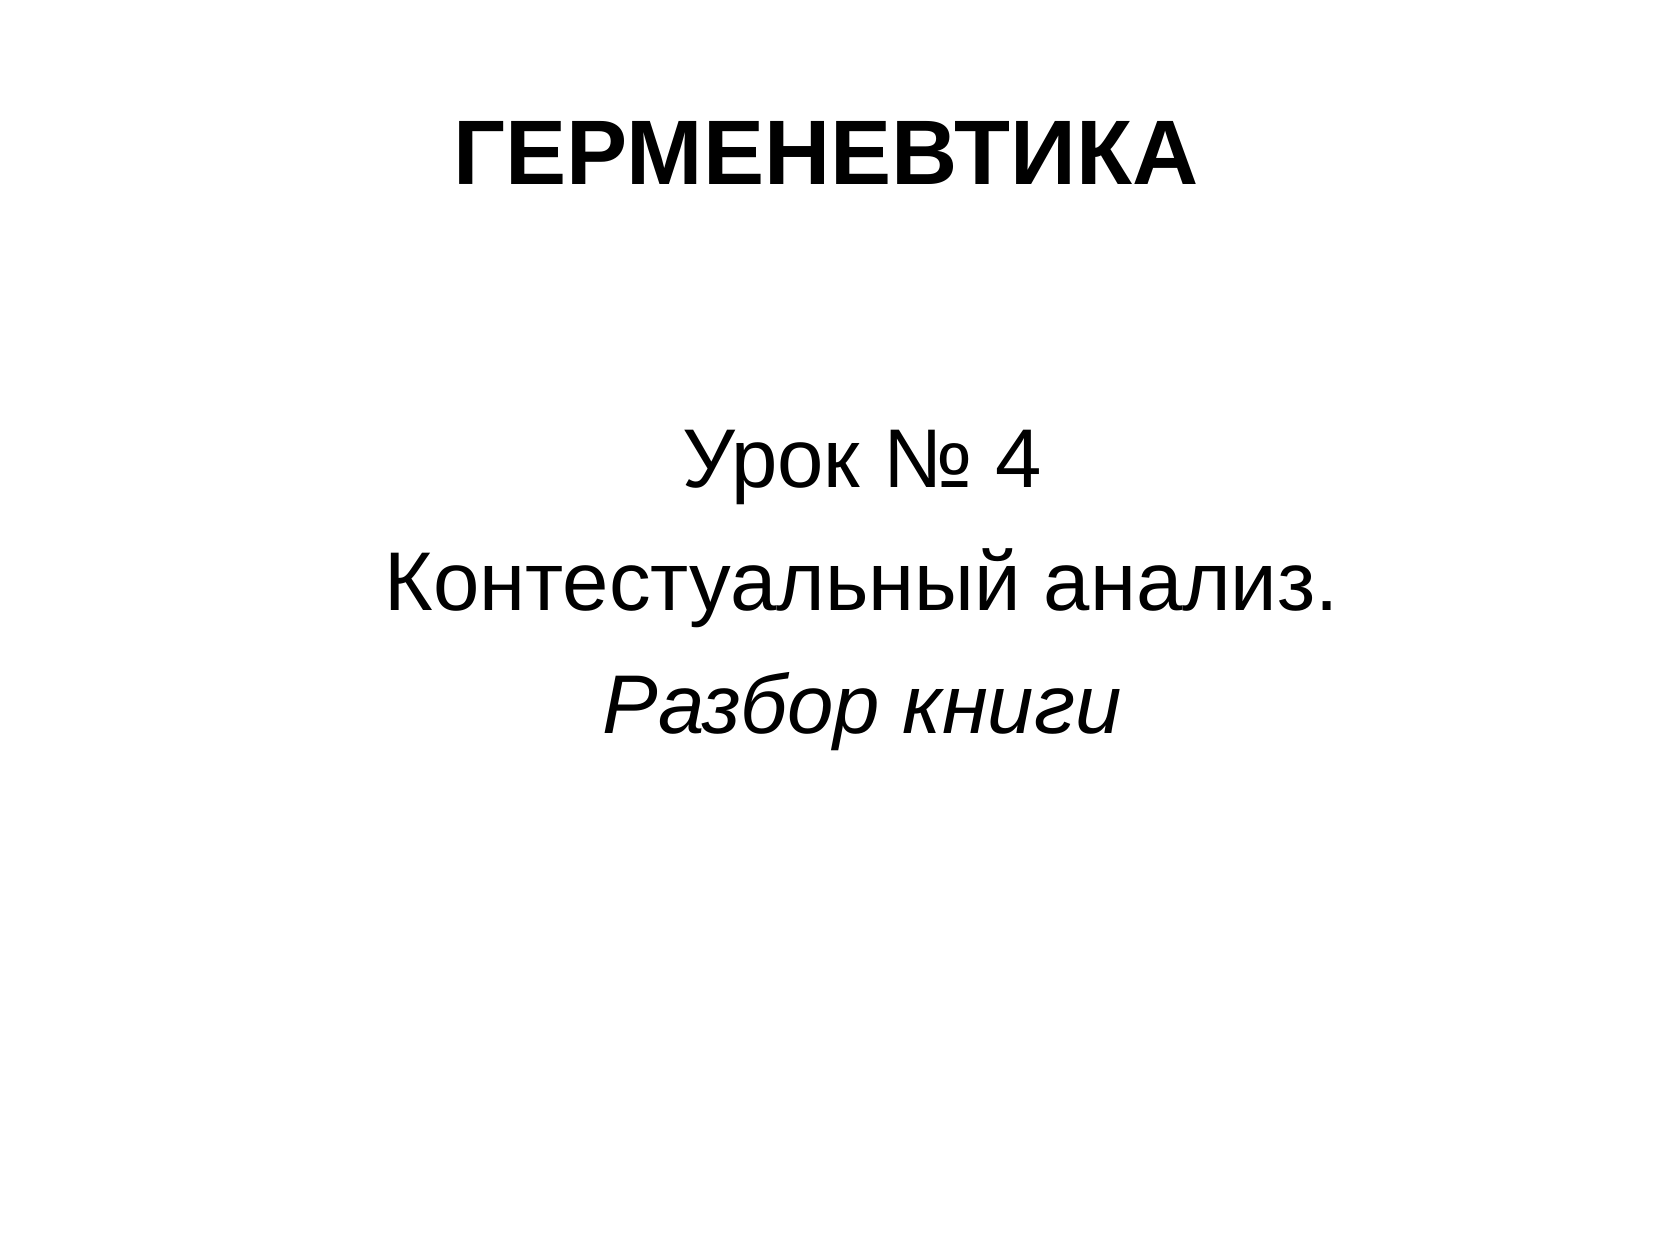

# ГЕРМЕНЕВТИКА
Урок № 4
Контестуальный анализ.
Разбор книги